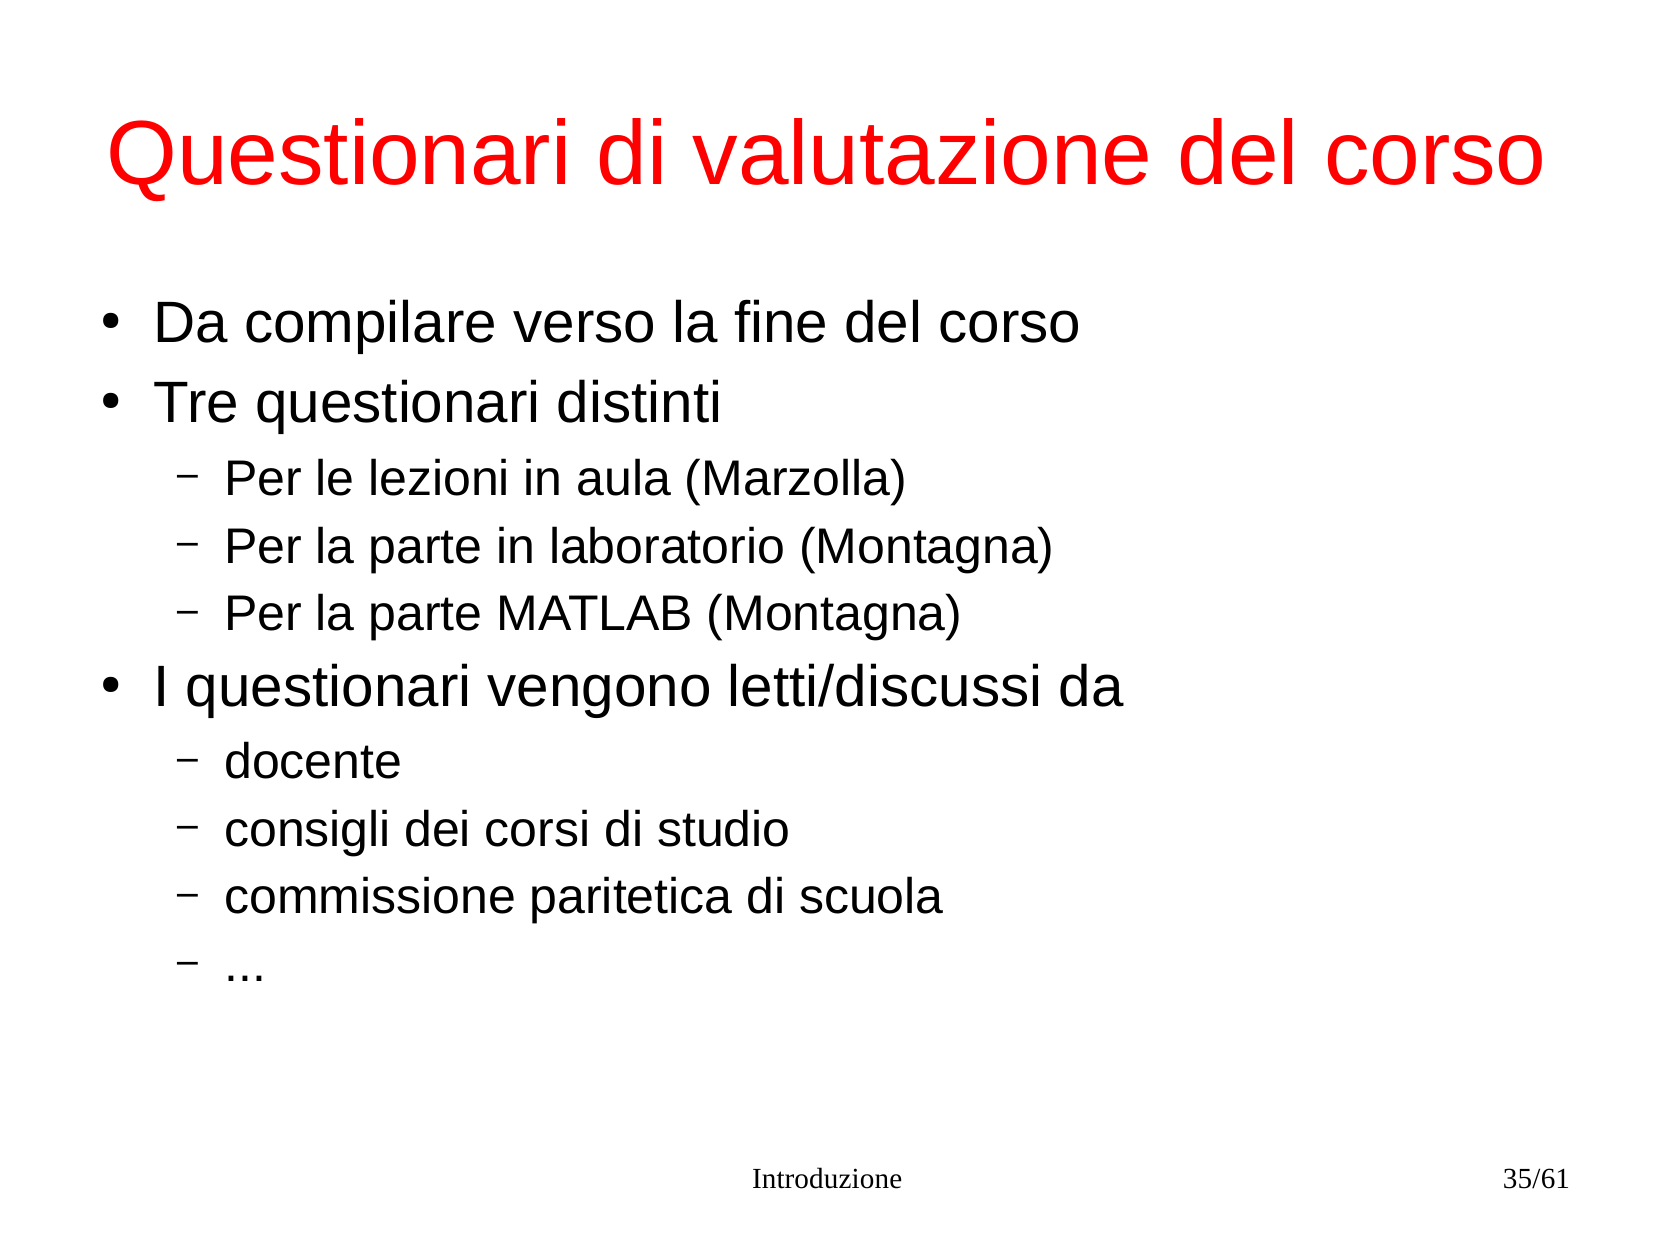

# Questionari di valutazione del corso
Da compilare verso la fine del corso
Tre questionari distinti
Per le lezioni in aula (Marzolla)
Per la parte in laboratorio (Montagna)
Per la parte MATLAB (Montagna)
I questionari vengono letti/discussi da
docente
consigli dei corsi di studio
commissione paritetica di scuola
...
Introduzione
35